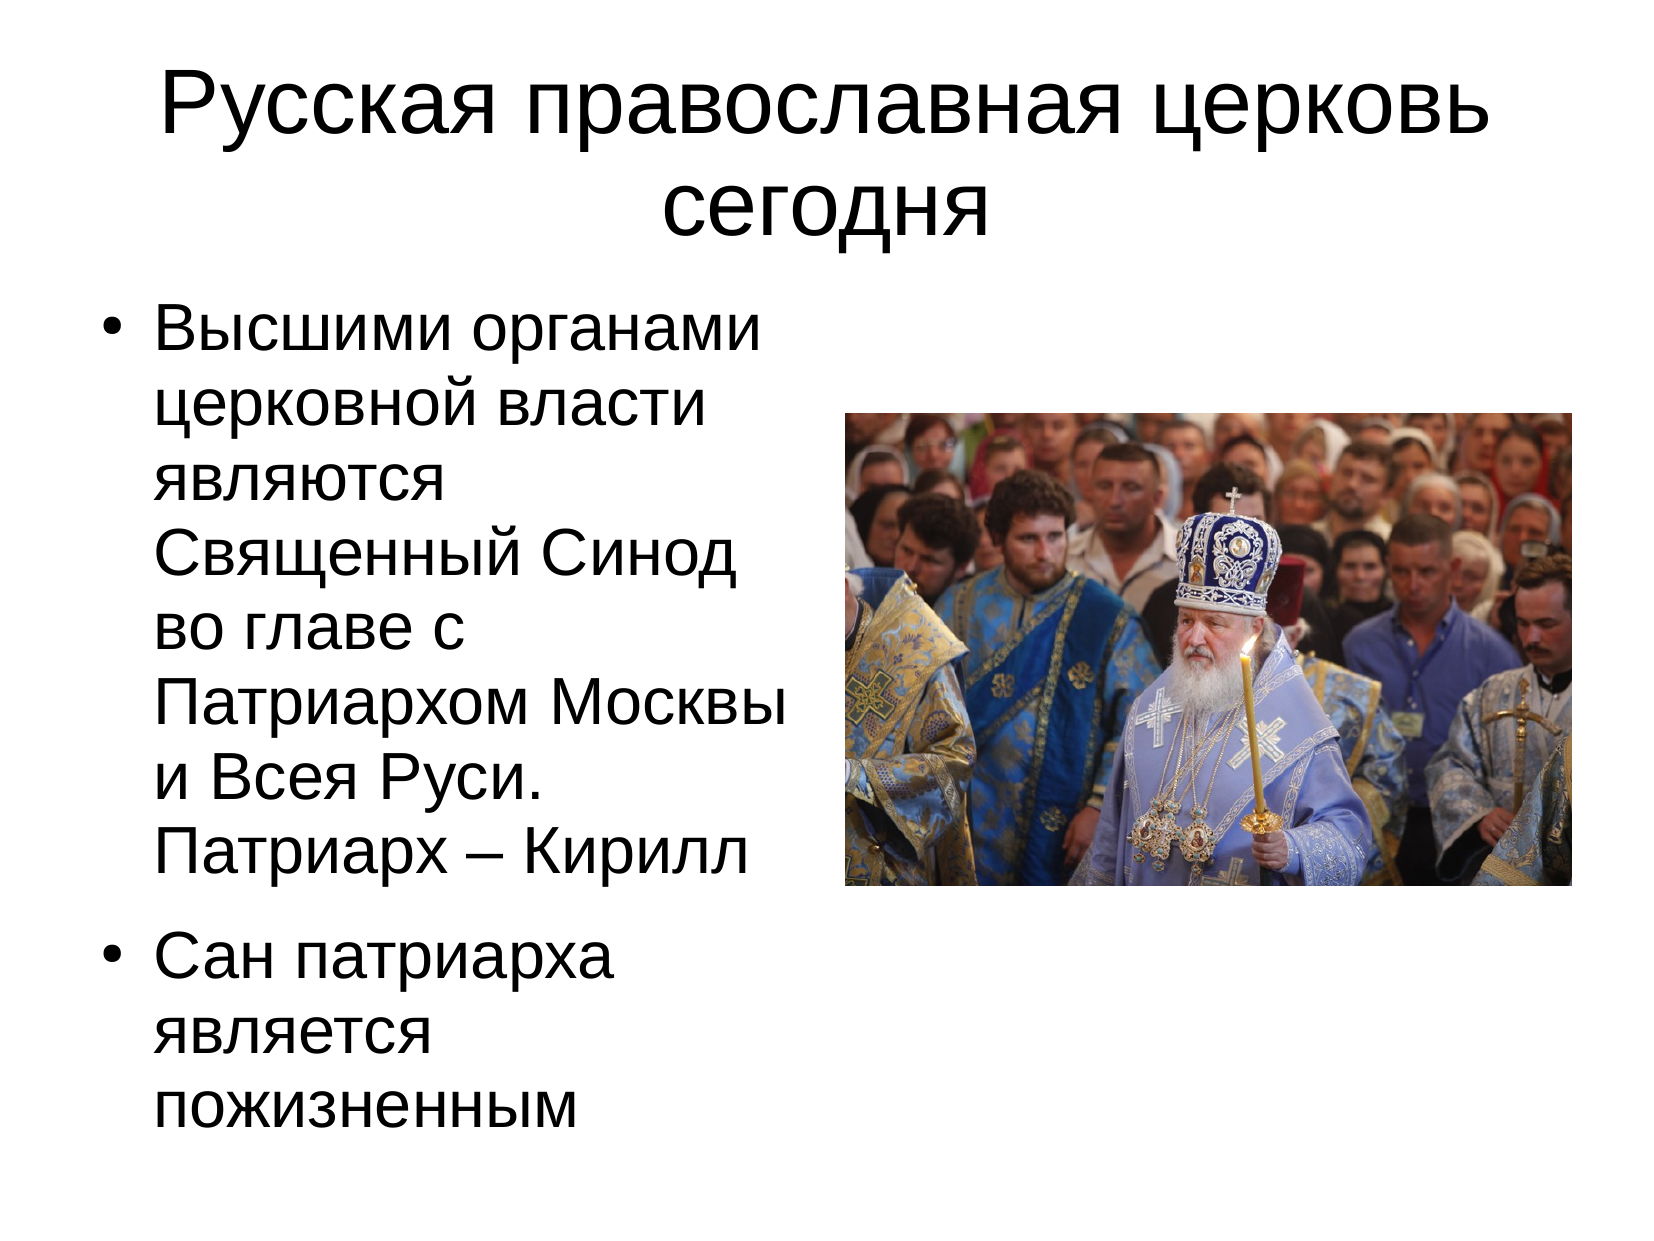

# Русская православная церковь сегодня
Высшими органами церковной власти являются Священный Синод во главе с Патриархом Москвы и Всея Руси. Патриарх – Кирилл
Сан патриарха является пожизненным